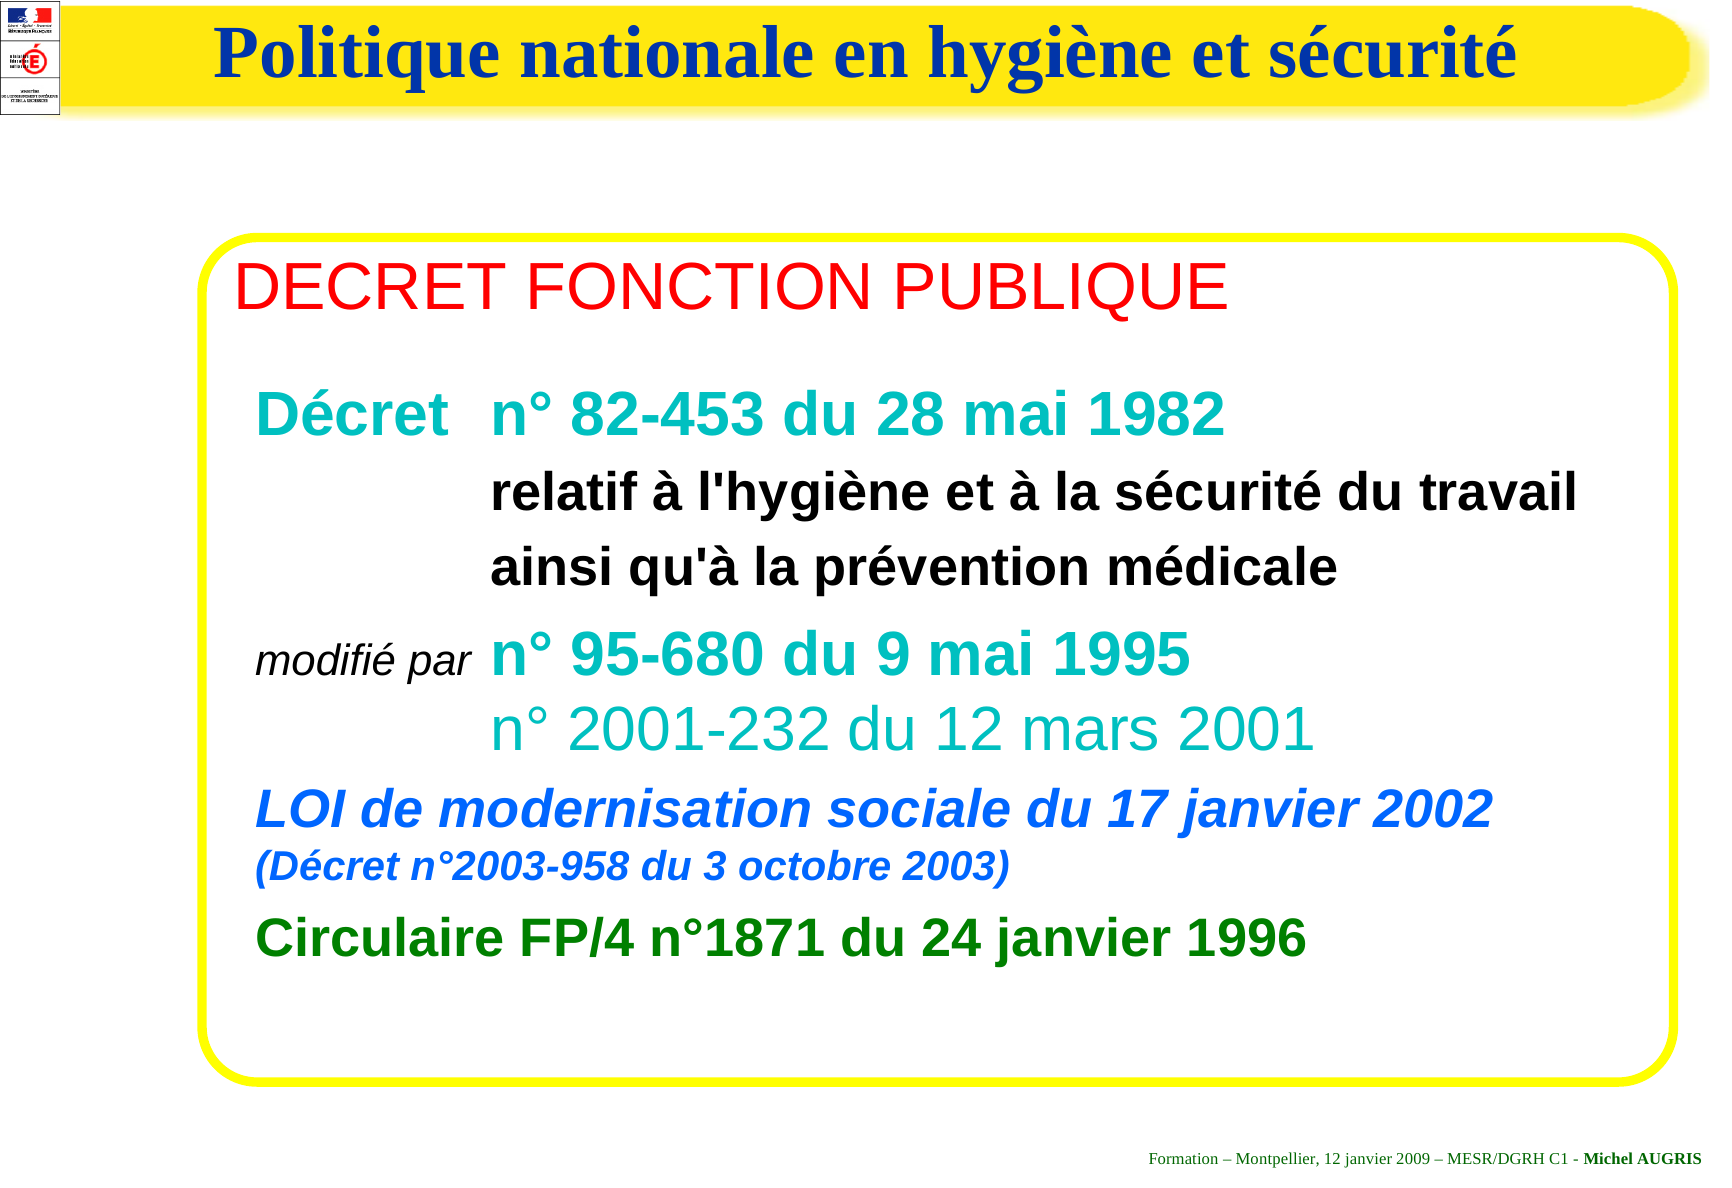

Politique nationale en hygiène et sécurité
DECRET FONCTION PUBLIQUE
Décret 	n° 82-453 du 28 mai 1982
	relatif à l'hygiène et à la sécurité du travail
	ainsi qu'à la prévention médicale
modifié par	n° 95-680 du 9 mai 1995
	n° 2001-232 du 12 mars 2001
LOI de modernisation sociale du 17 janvier 2002
(Décret n°2003-958 du 3 octobre 2003)
Circulaire FP/4 n°1871 du 24 janvier 1996